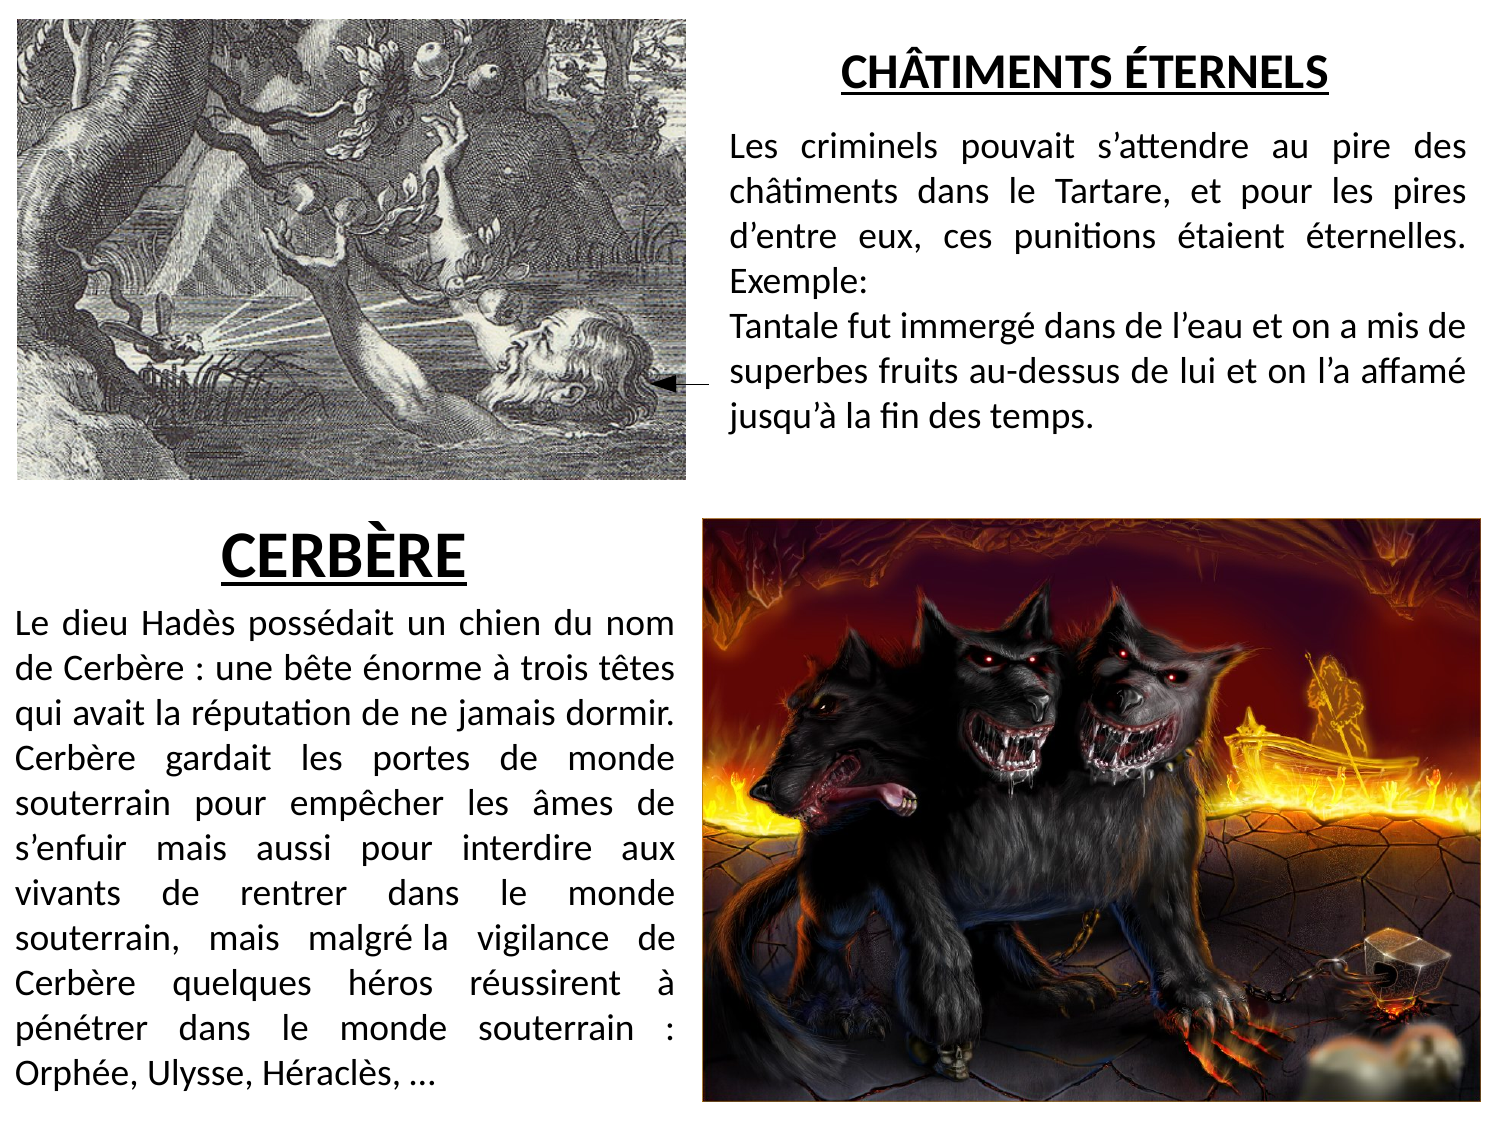

CHÂTIMENTS ÉTERNELS
Les criminels pouvait s’attendre au pire des châtiments dans le Tartare, et pour les pires d’entre eux, ces punitions étaient éternelles. Exemple:
Tantale fut immergé dans de l’eau et on a mis de superbes fruits au-dessus de lui et on l’a affamé jusqu’à la fin des temps.
CERBÈRE
Le dieu Hadès possédait un chien du nom de Cerbère : une bête énorme à trois têtes qui avait la réputation de ne jamais dormir. Cerbère gardait les portes de monde souterrain pour empêcher les âmes de s’enfuir mais aussi pour interdire aux vivants de rentrer dans le monde souterrain, mais malgré la vigilance de Cerbère quelques héros réussirent à pénétrer dans le monde souterrain : Orphée, Ulysse, Héraclès, …